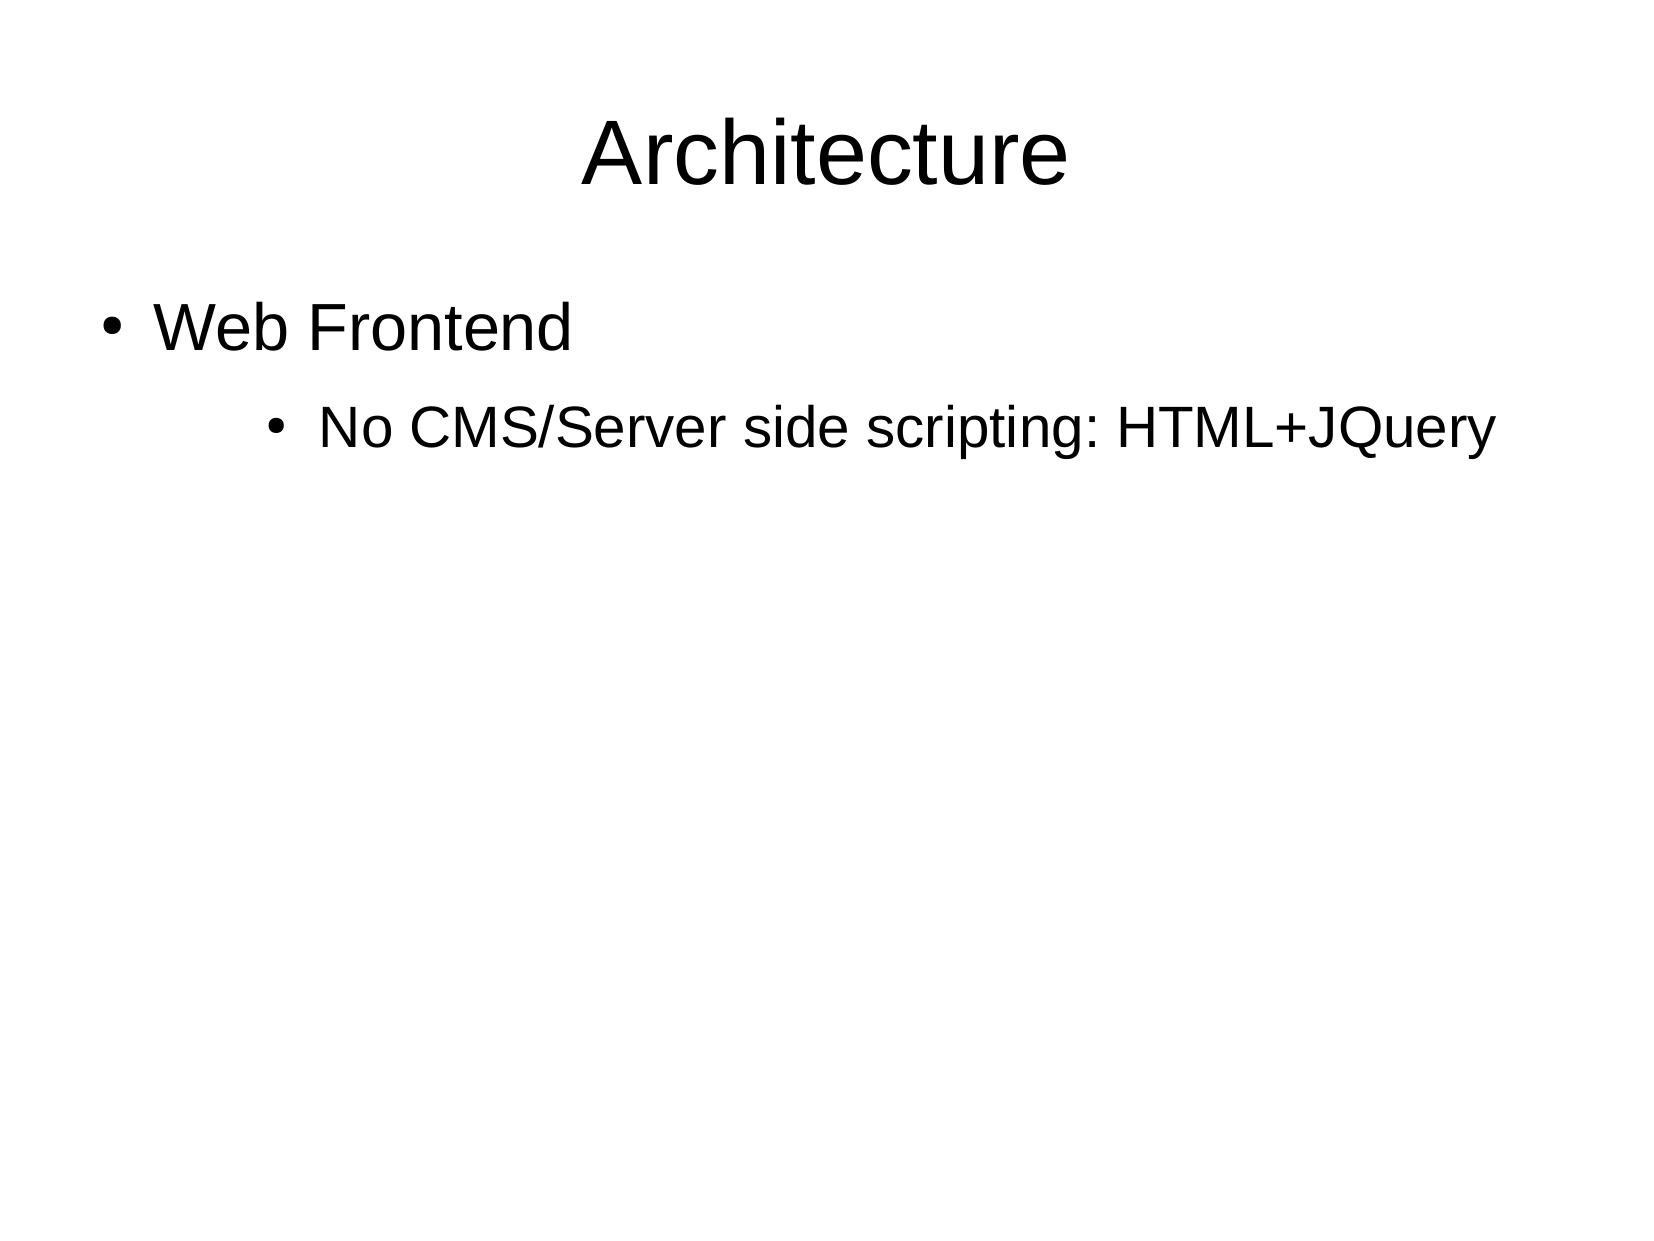

# Architecture
Web Frontend
No CMS/Server side scripting: HTML+JQuery